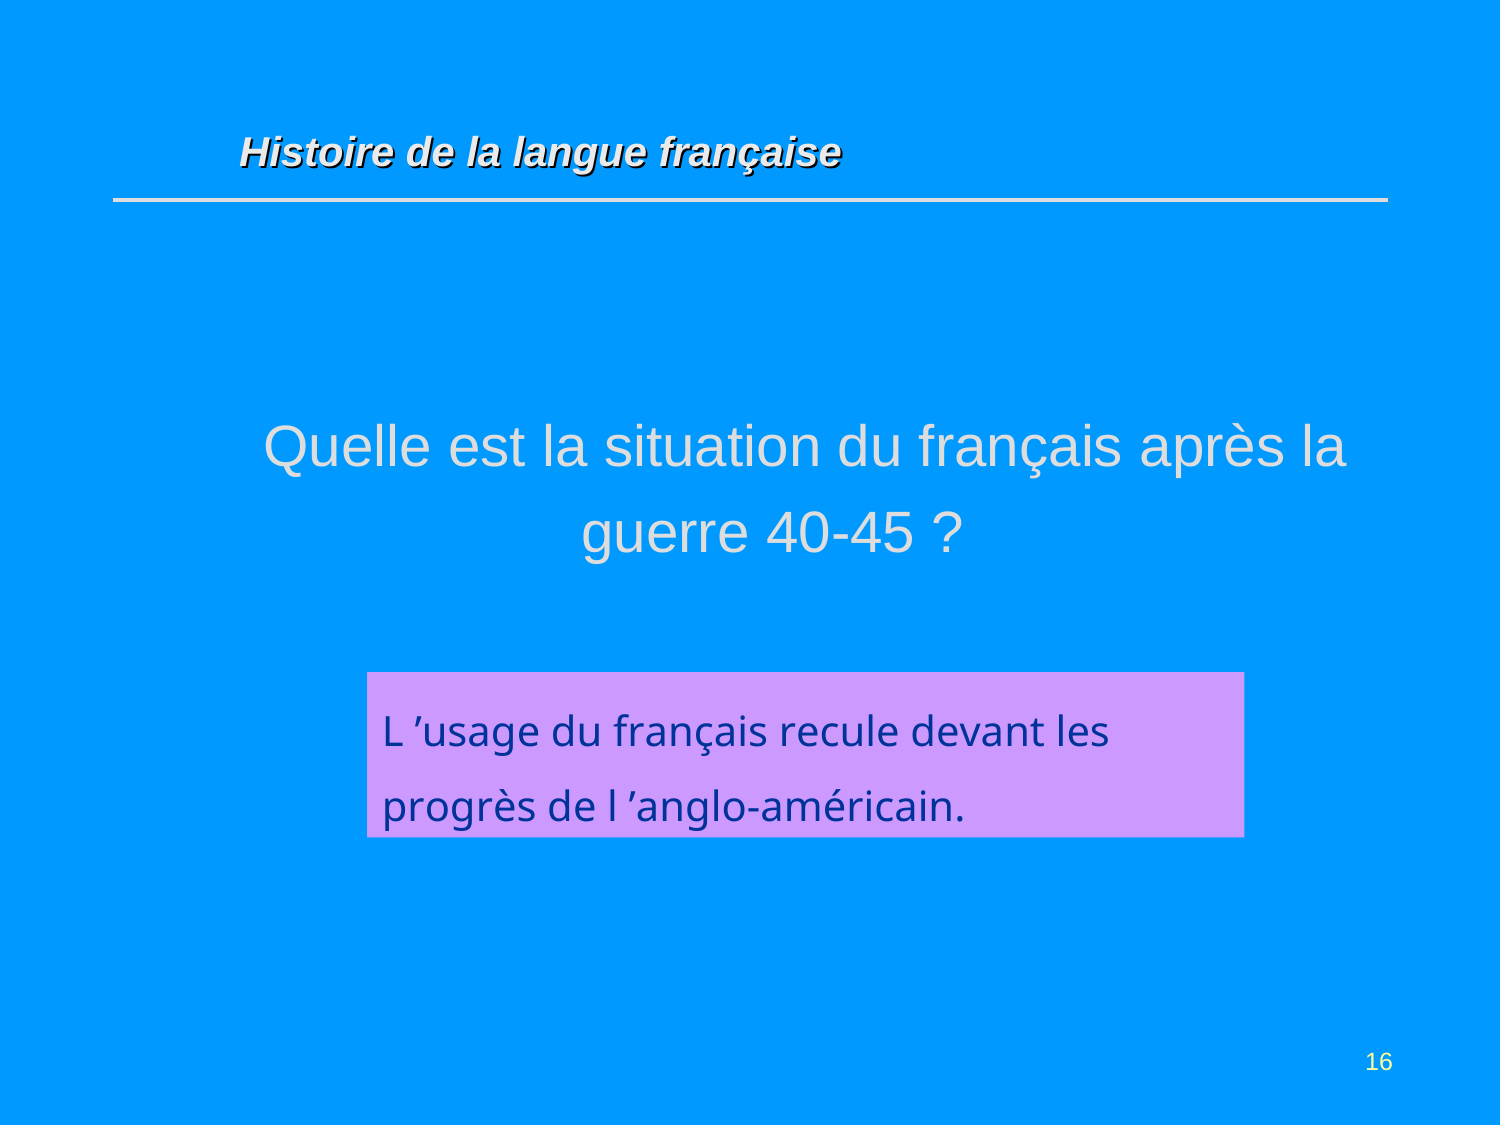

Histoire de la langue française
Quelle est la situation du français après la guerre 40-45 ?
L ’usage du français recule devant les progrès de l ’anglo-américain.
16